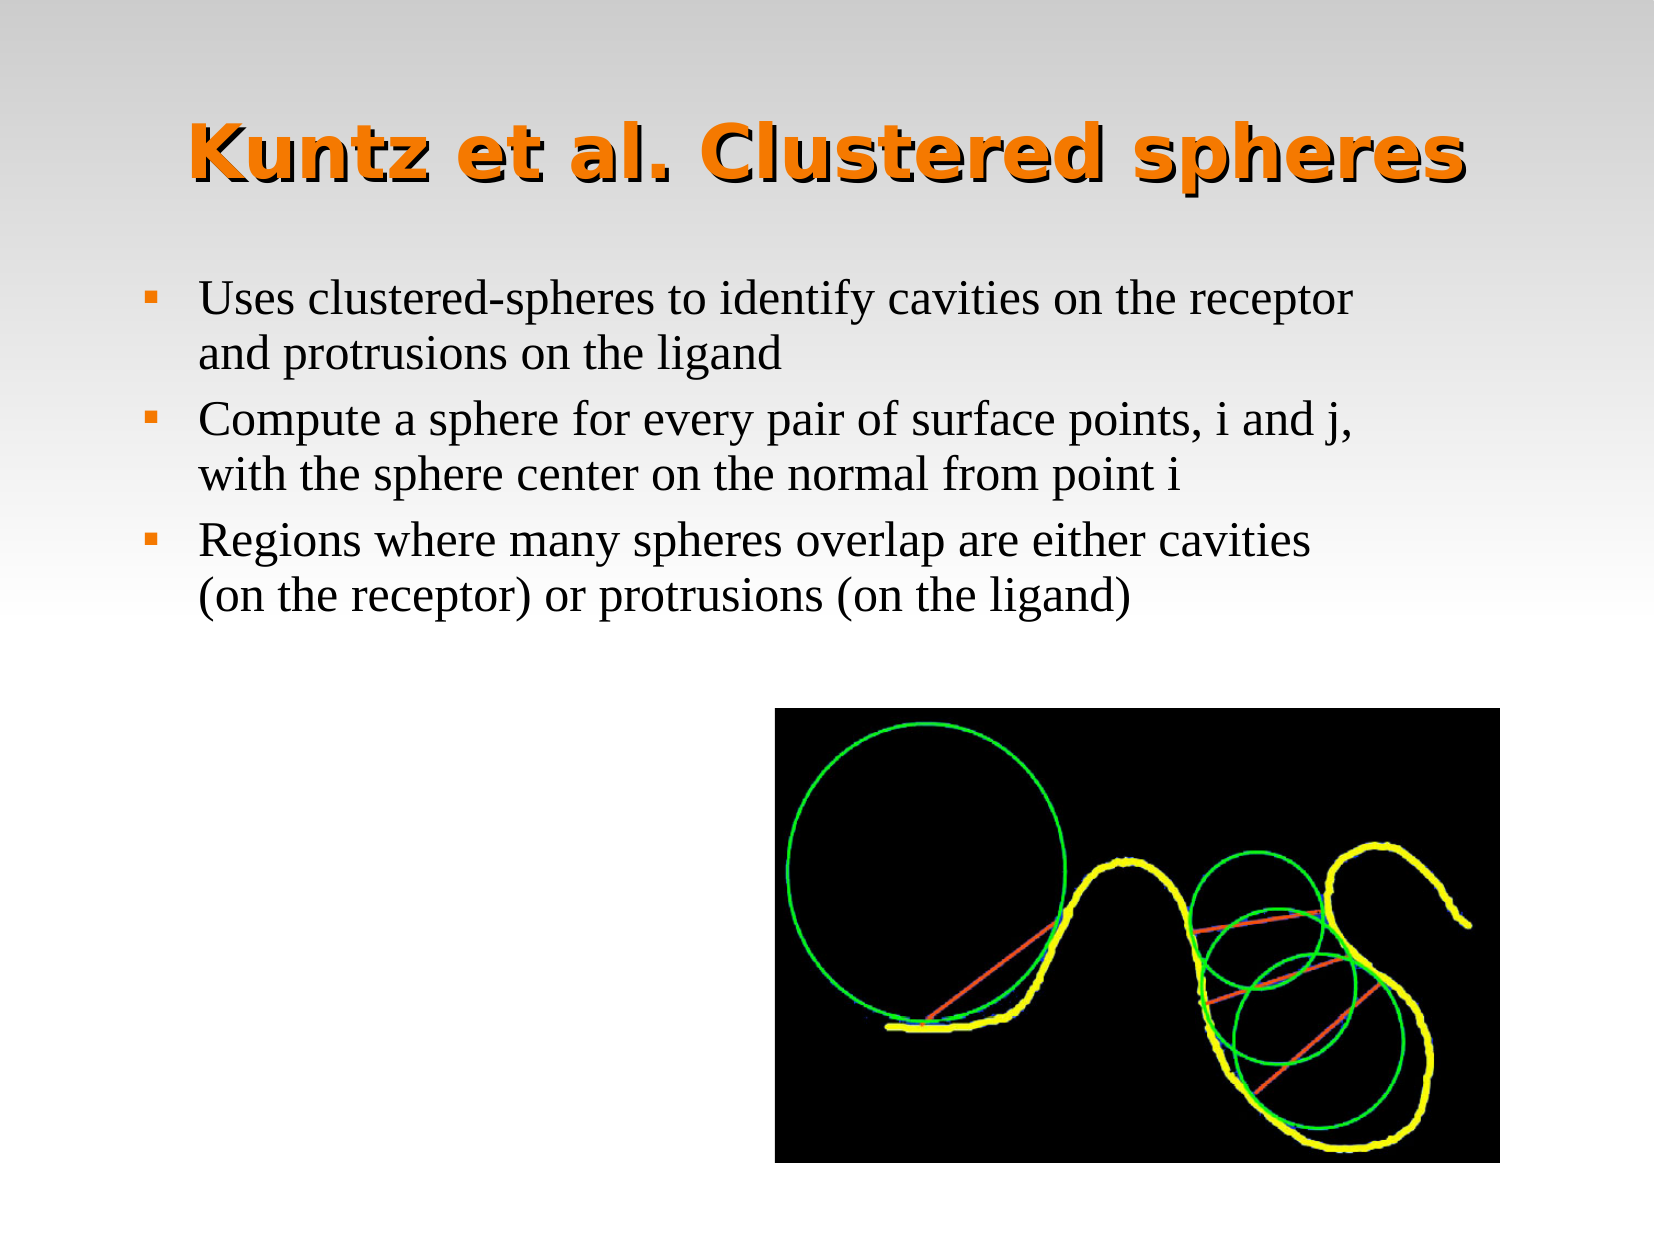

# Kuntz et al. Clustered spheres
Uses clustered-spheres to identify cavities on the receptor and protrusions on the ligand
Compute a sphere for every pair of surface points, i and j, with the sphere center on the normal from point i
Regions where many spheres overlap are either cavities (on the receptor) or protrusions (on the ligand)